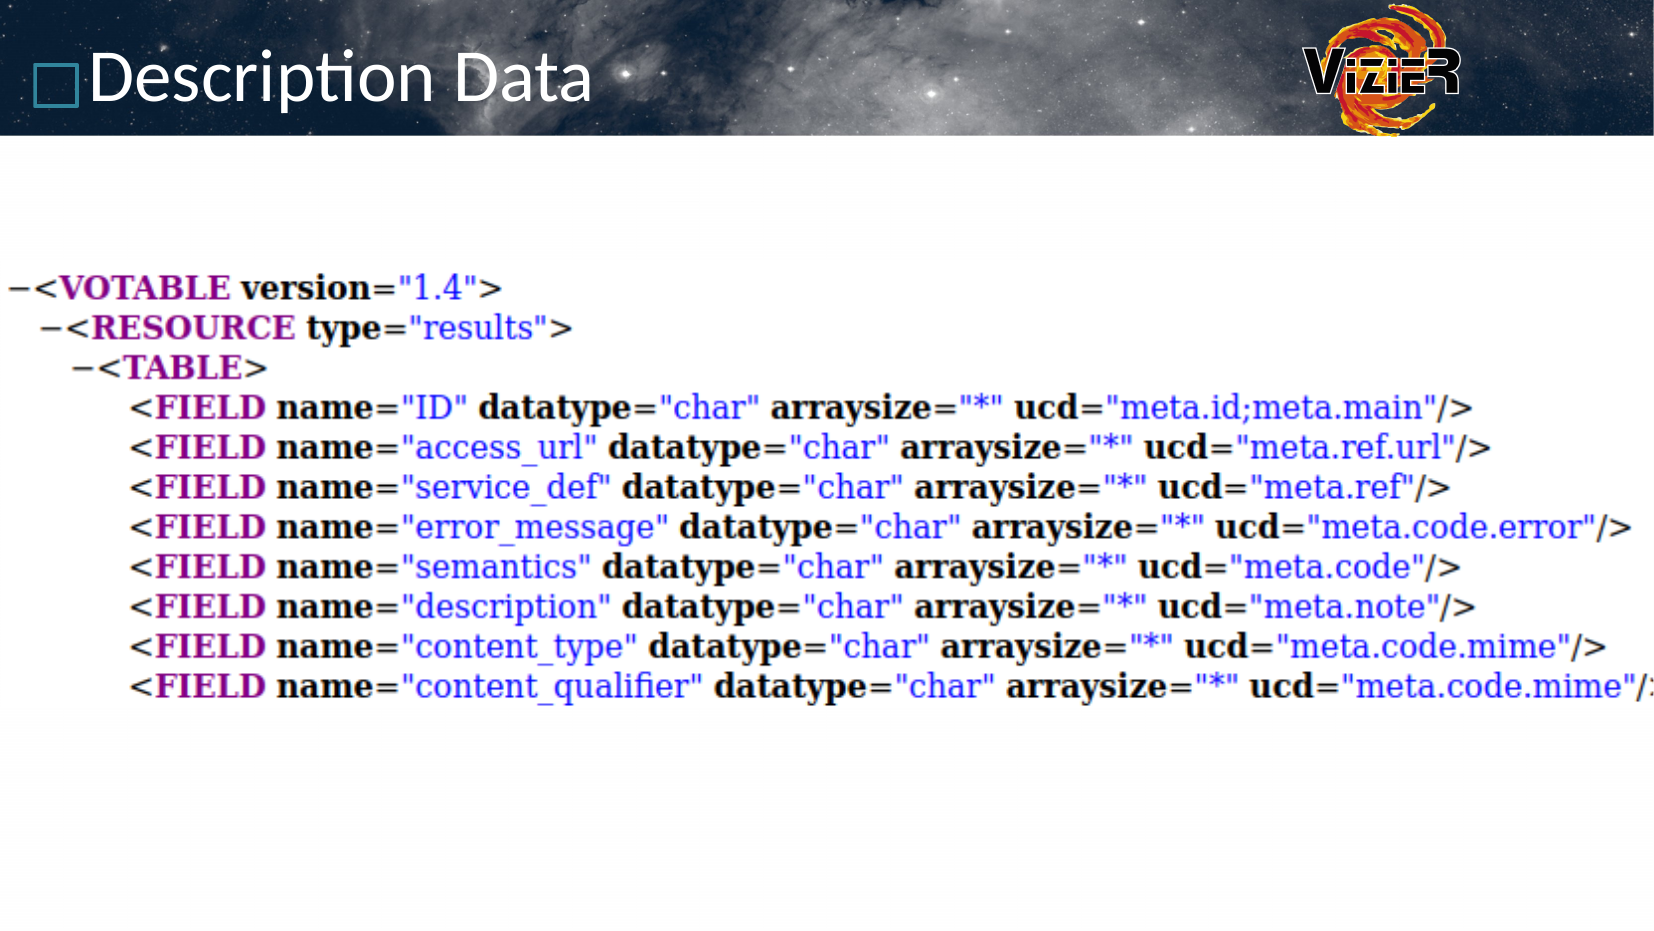

# Description Data
IVOA 2024, Malta - DOI status for VizieR catalogue